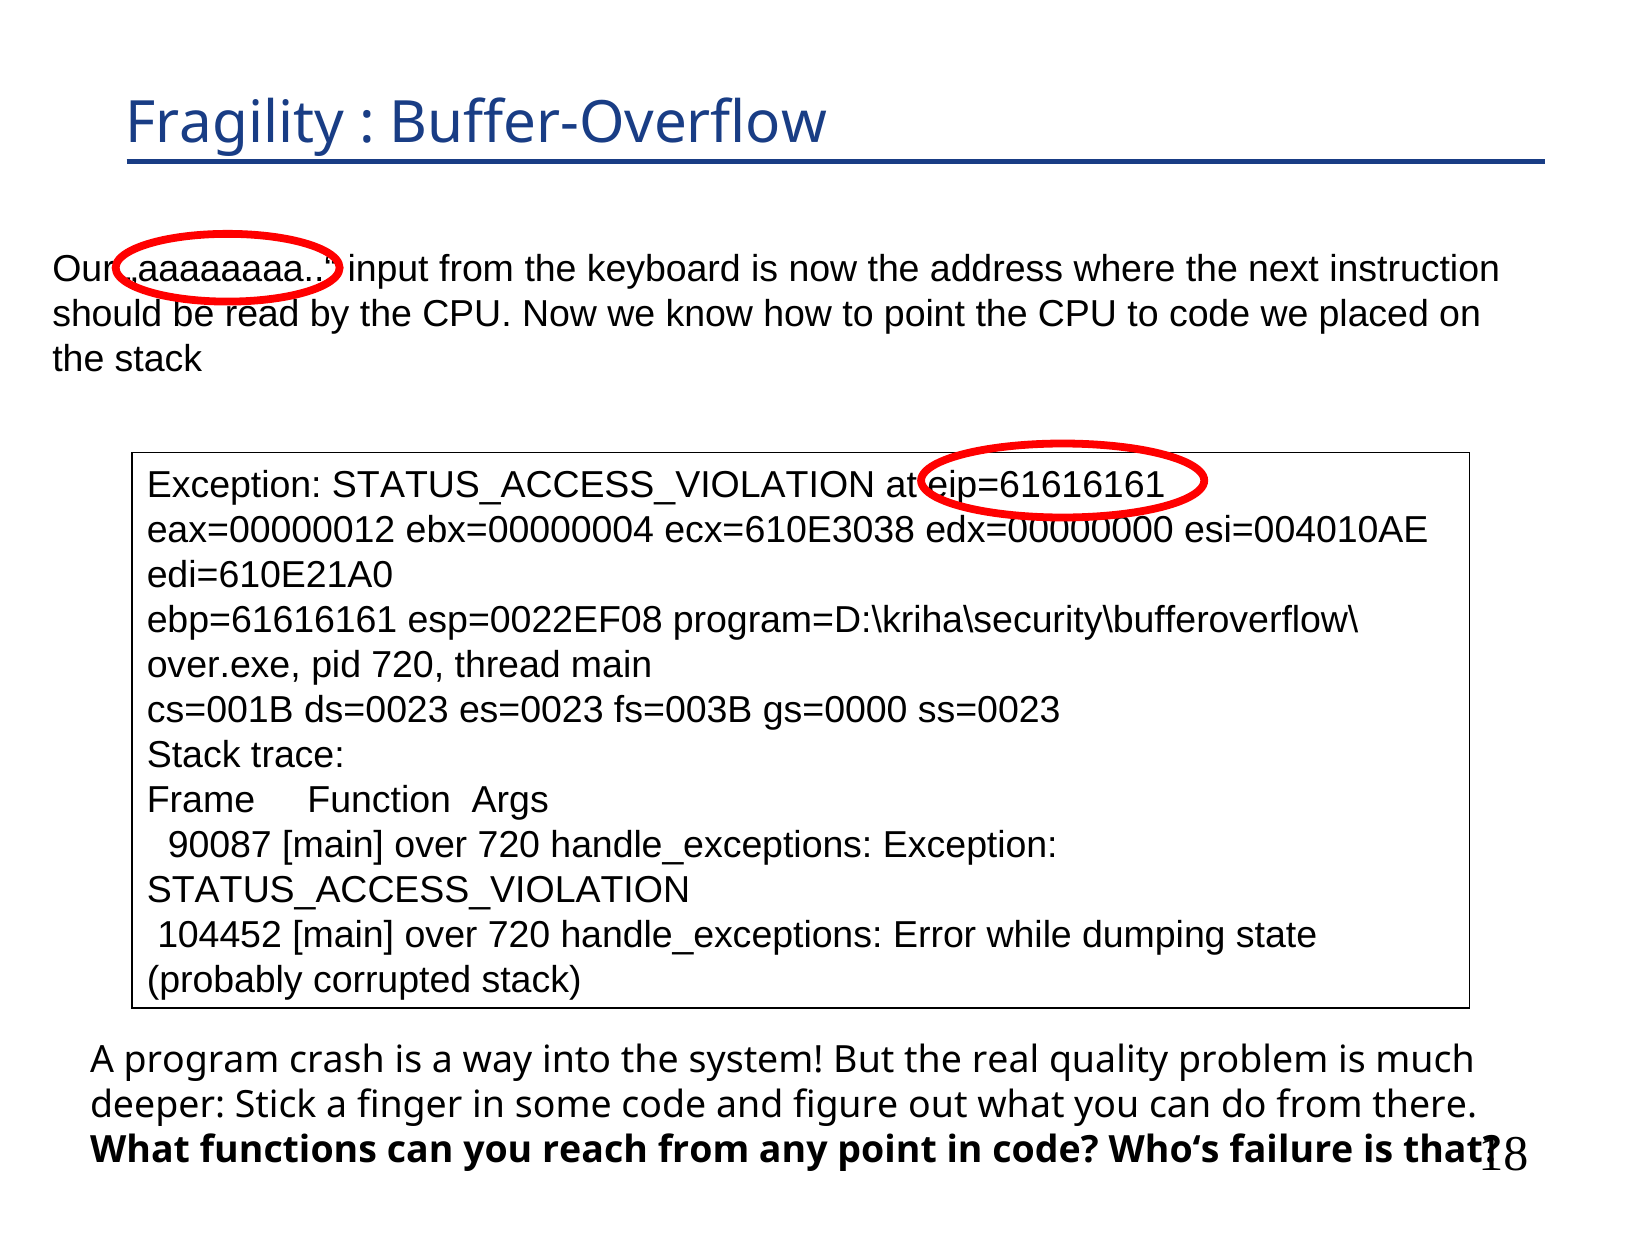

# Fragility : Buffer-Overflow
Our „aaaaaaaa..“ input from the keyboard is now the address where the next instruction should be read by the CPU. Now we know how to point the CPU to code we placed on the stack
Exception: STATUS_ACCESS_VIOLATION at eip=61616161
eax=00000012 ebx=00000004 ecx=610E3038 edx=00000000 esi=004010AE edi=610E21A0
ebp=61616161 esp=0022EF08 program=D:\kriha\security\bufferoverflow\over.exe, pid 720, thread main
cs=001B ds=0023 es=0023 fs=003B gs=0000 ss=0023
Stack trace:
Frame Function Args
 90087 [main] over 720 handle_exceptions: Exception: STATUS_ACCESS_VIOLATION
 104452 [main] over 720 handle_exceptions: Error while dumping state (probably corrupted stack)
A program crash is a way into the system! But the real quality problem is much deeper: Stick a finger in some code and figure out what you can do from there. What functions can you reach from any point in code? Who‘s failure is that?
18